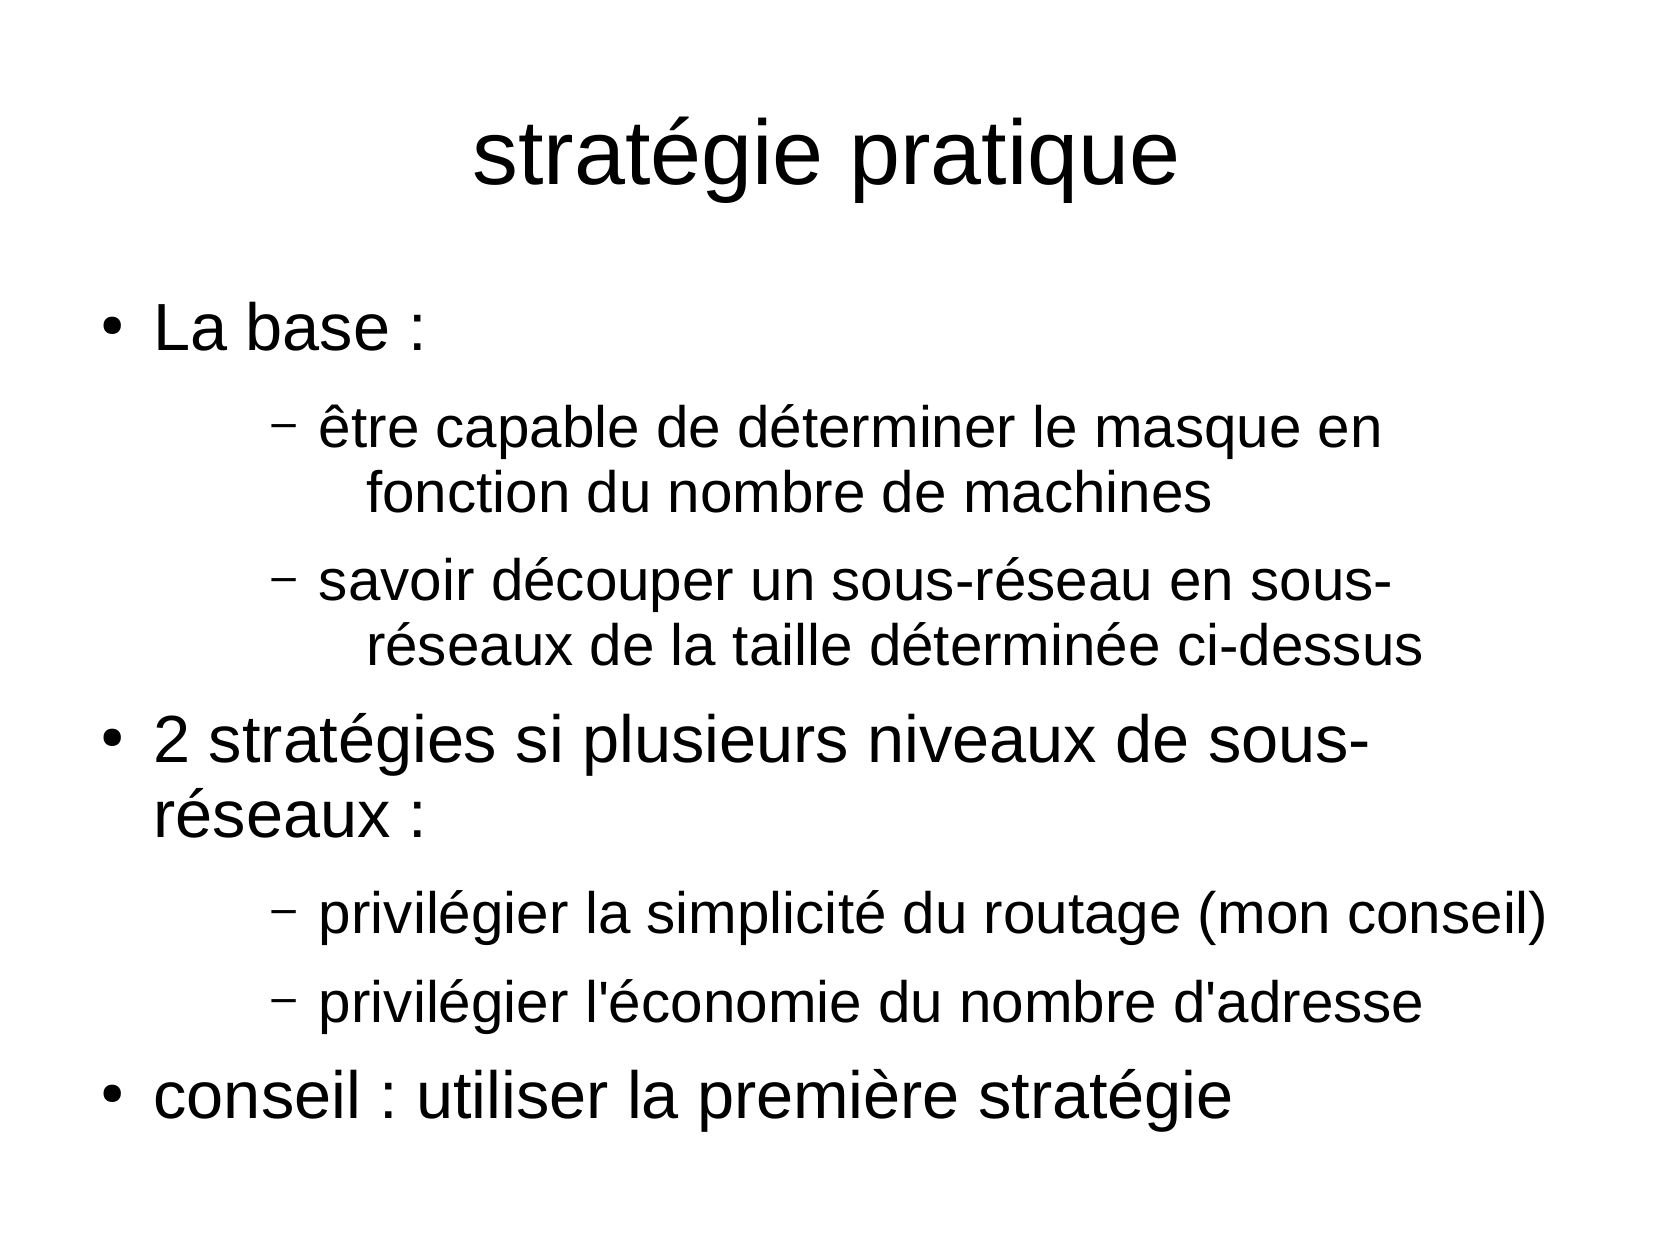

# stratégie pratique
La base :
être capable de déterminer le masque en fonction du nombre de machines
savoir découper un sous-réseau en sous-réseaux de la taille déterminée ci-dessus
2 stratégies si plusieurs niveaux de sous-réseaux :
privilégier la simplicité du routage (mon conseil)
privilégier l'économie du nombre d'adresse
conseil : utiliser la première stratégie